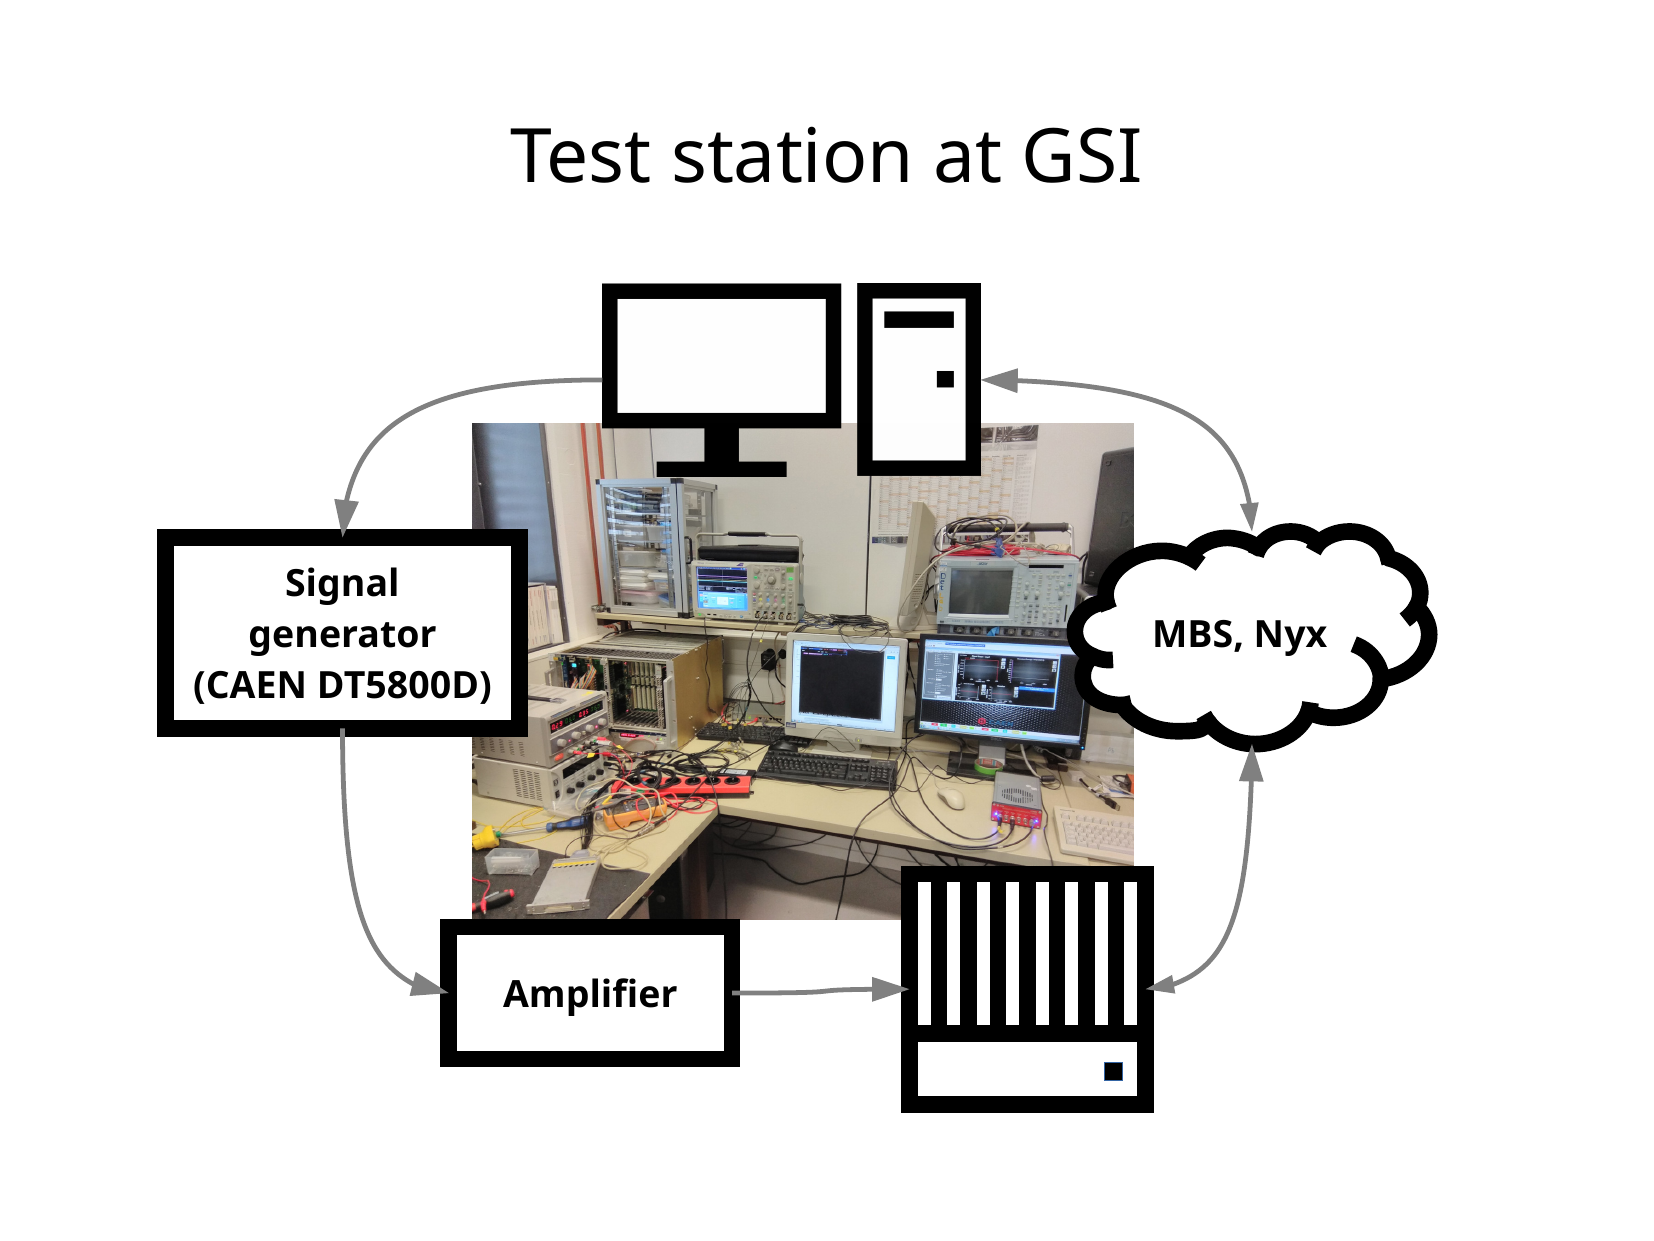

# Test station at GSI
MBS, Nyx
Signal
generator
(CAEN DT5800D)
Amplifier